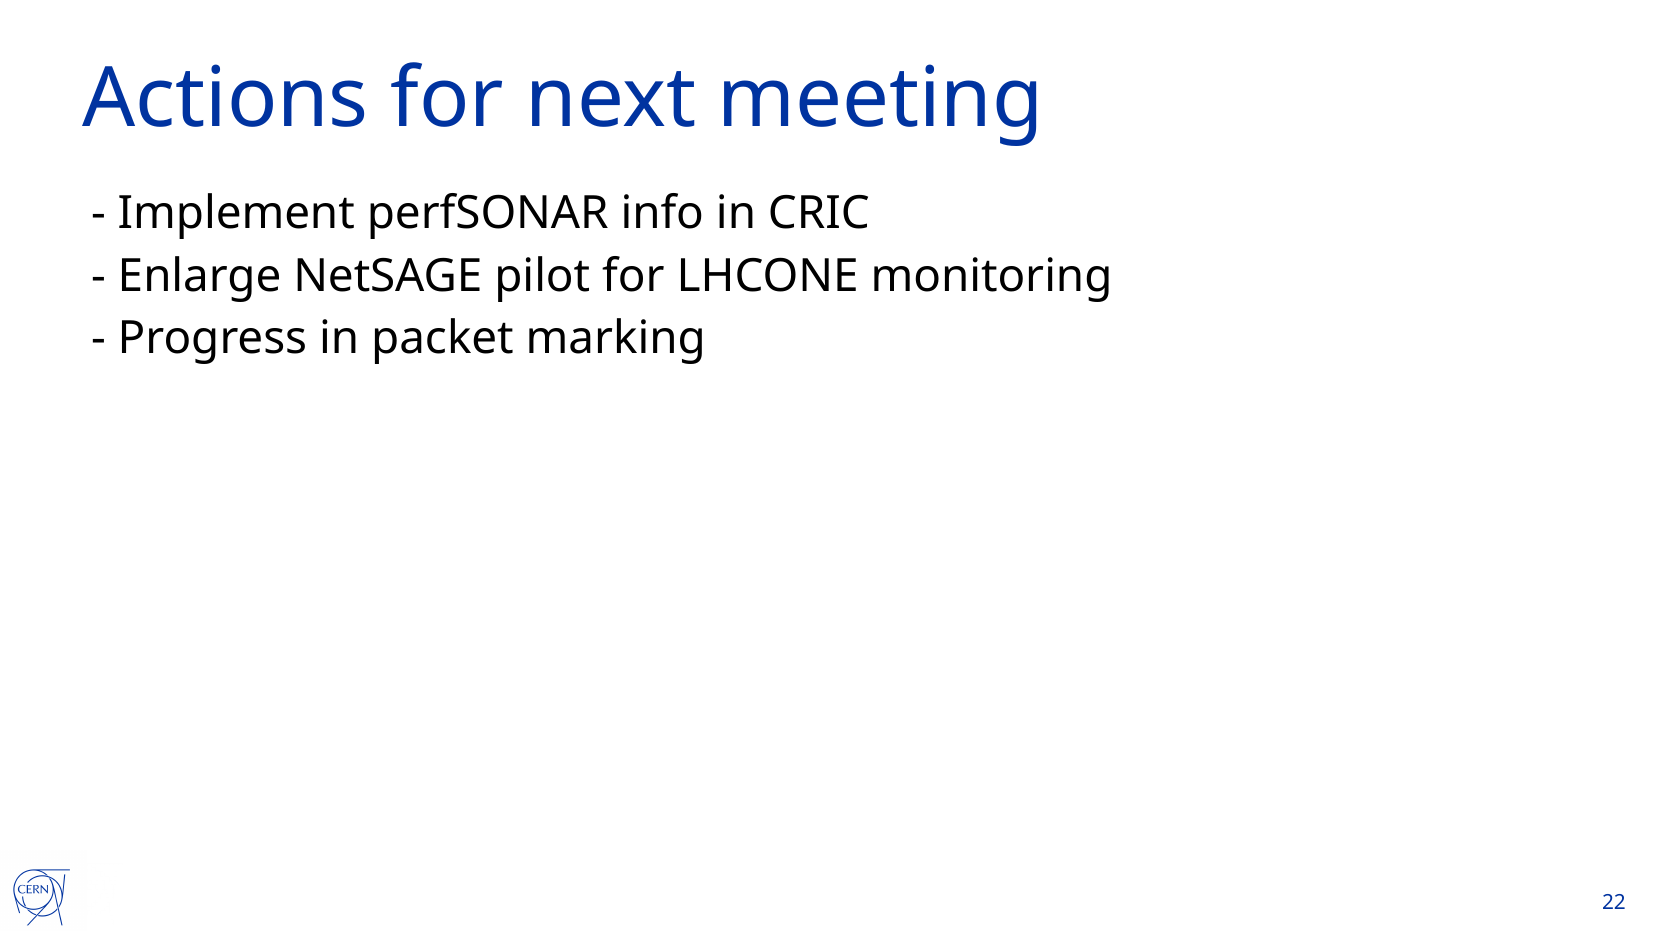

# Actions for next meeting
- Implement perfSONAR info in CRIC
- Enlarge NetSAGE pilot for LHCONE monitoring
- Progress in packet marking
22